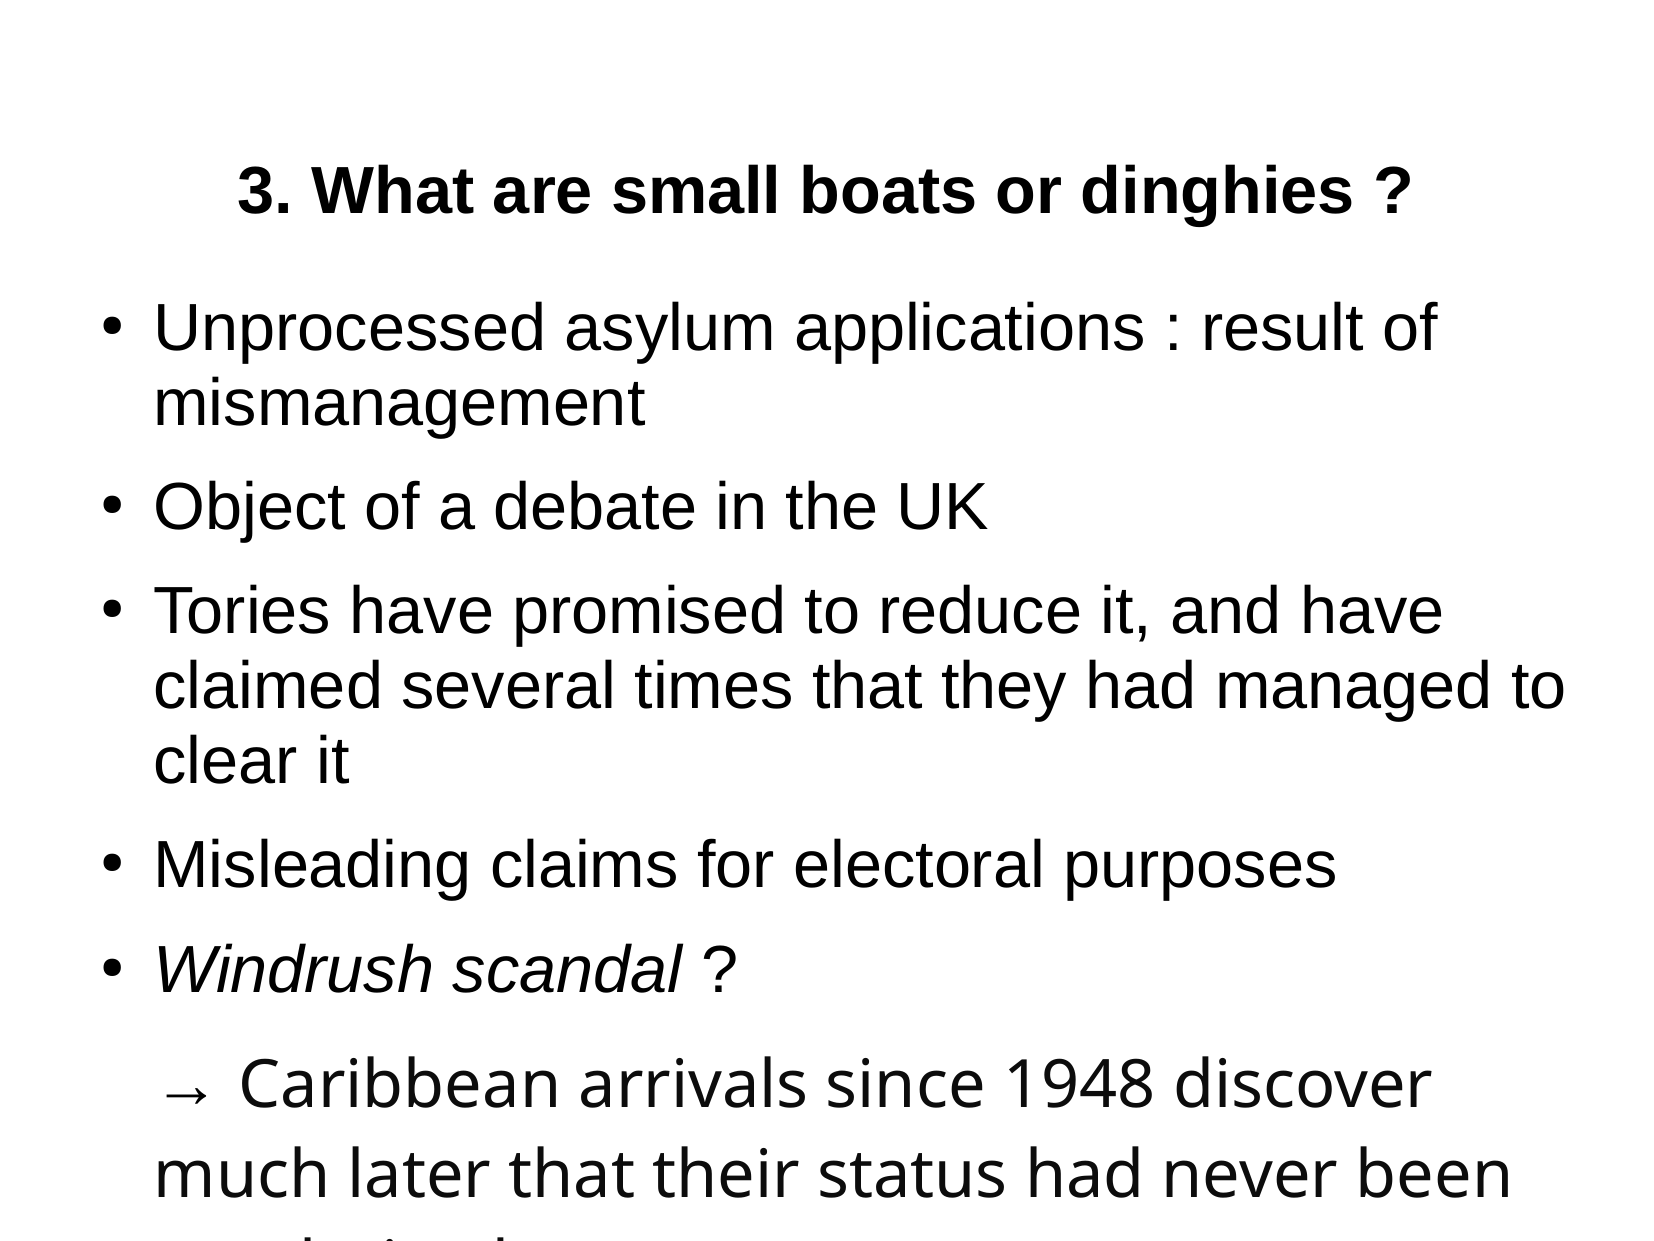

# 3. What are small boats or dinghies ?
Unprocessed asylum applications : result of mismanagement
Object of a debate in the UK
Tories have promised to reduce it, and have claimed several times that they had managed to clear it
Misleading claims for electoral purposes
Windrush scandal ?
→ Caribbean arrivals since 1948 discover much later that their status had never been regularised.